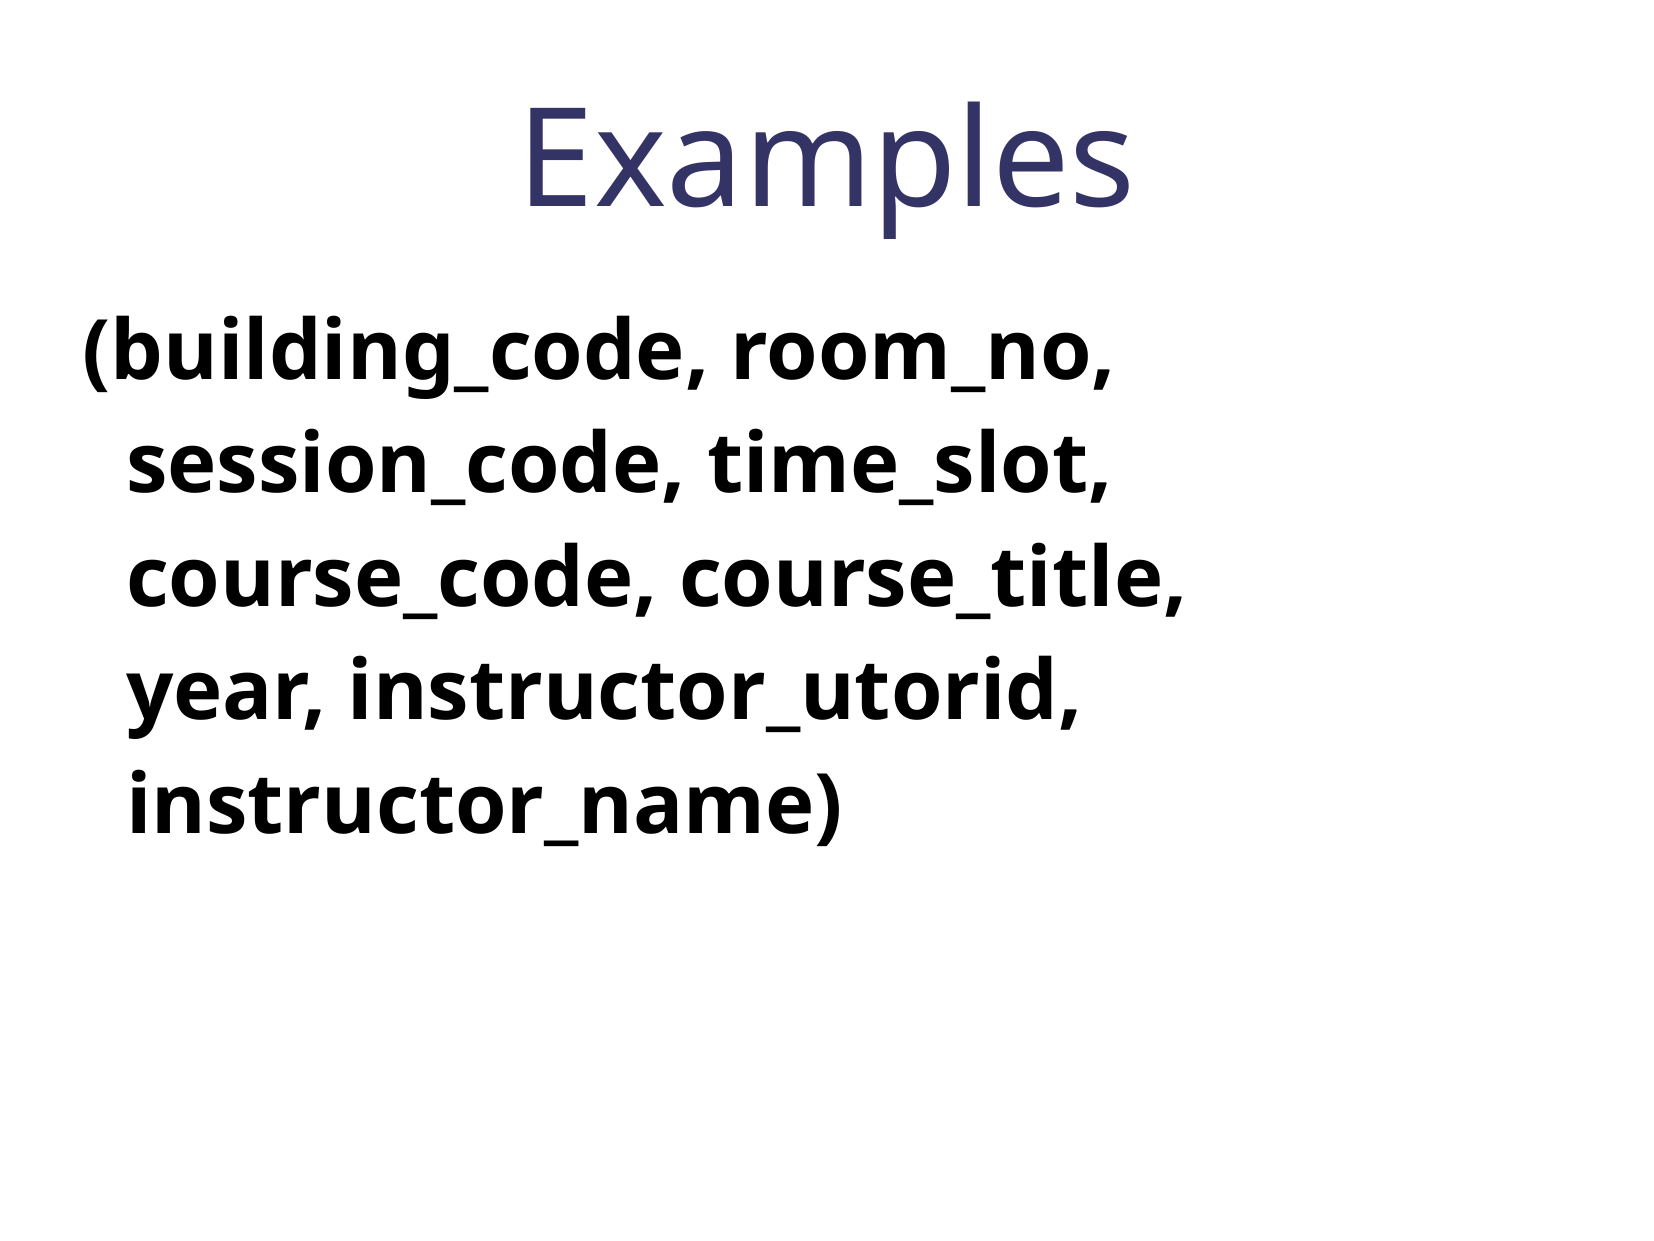

# Examples
(building_code, room_no,
 session_code, time_slot,
 course_code, course_title,
 year, instructor_utorid,
 instructor_name)